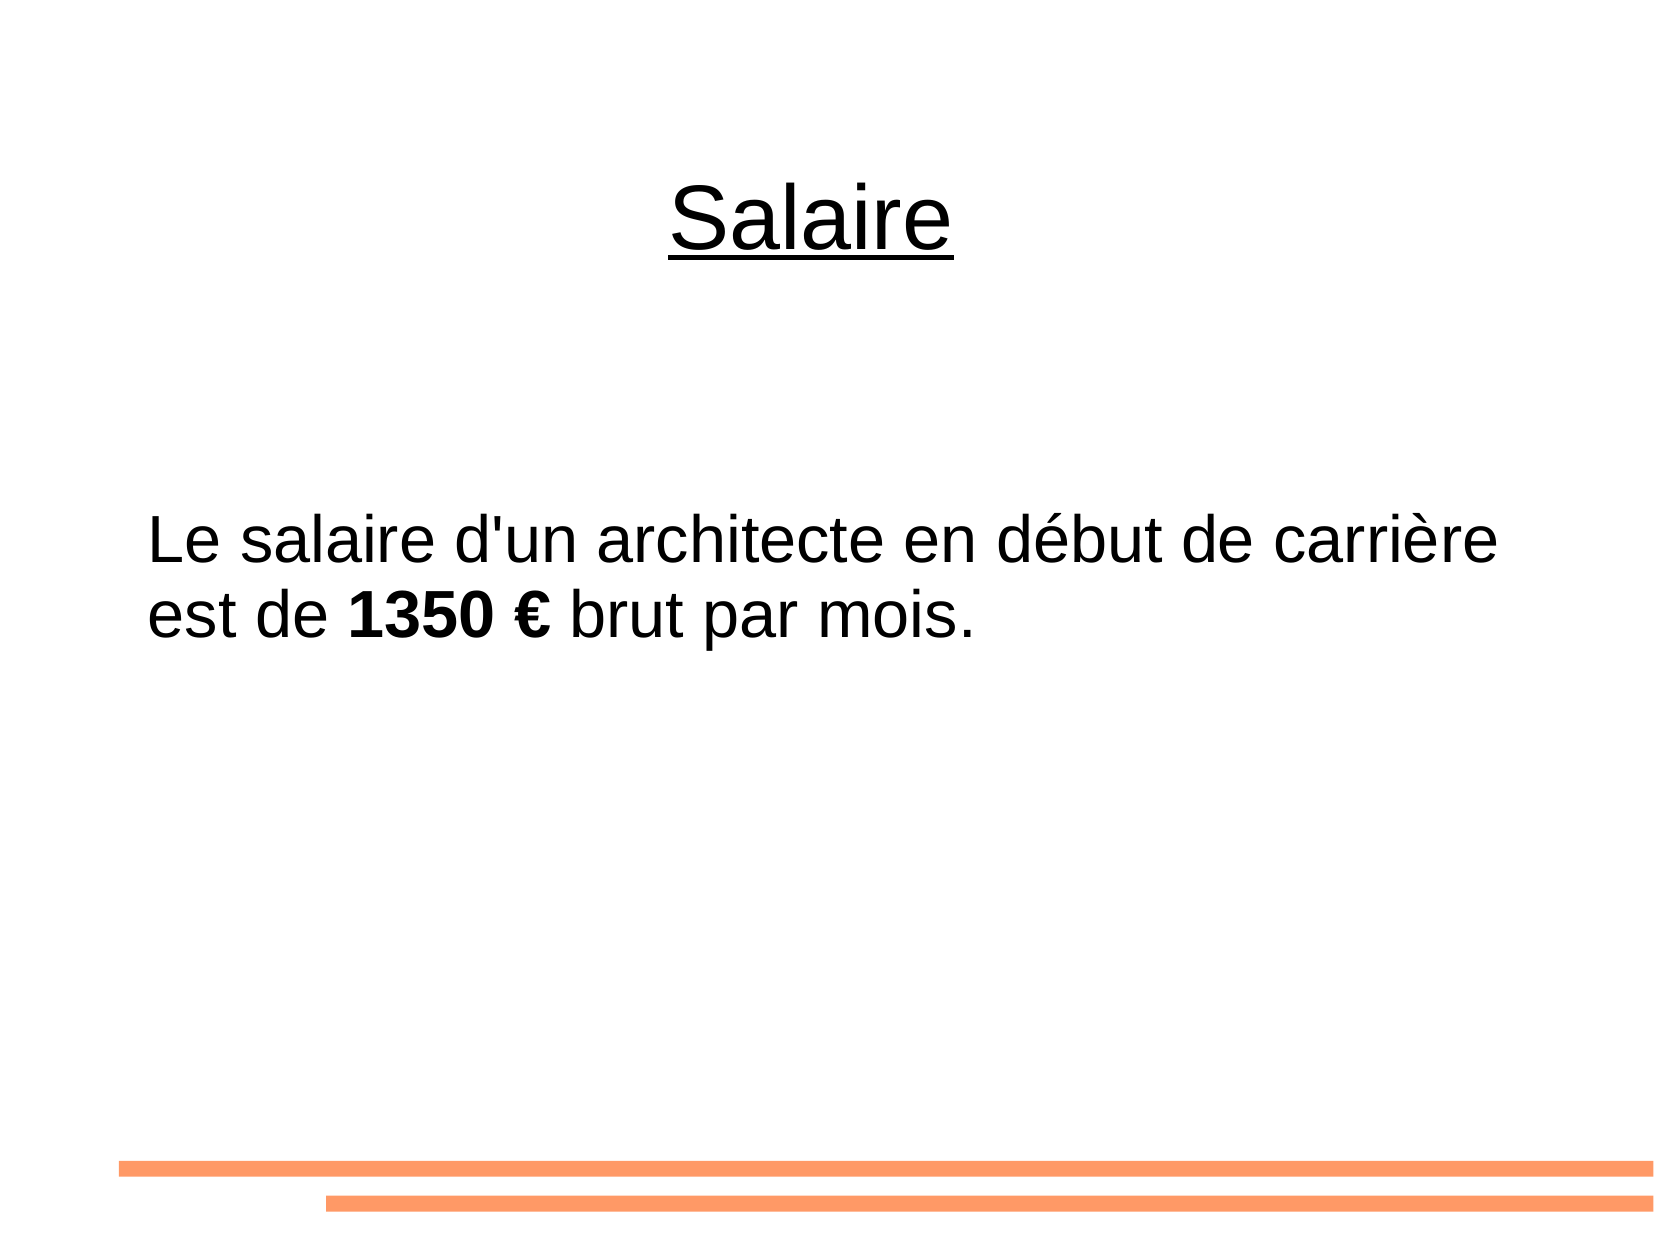

# Salaire
Le salaire d'un architecte en début de carrière est de 1350 € brut par mois.